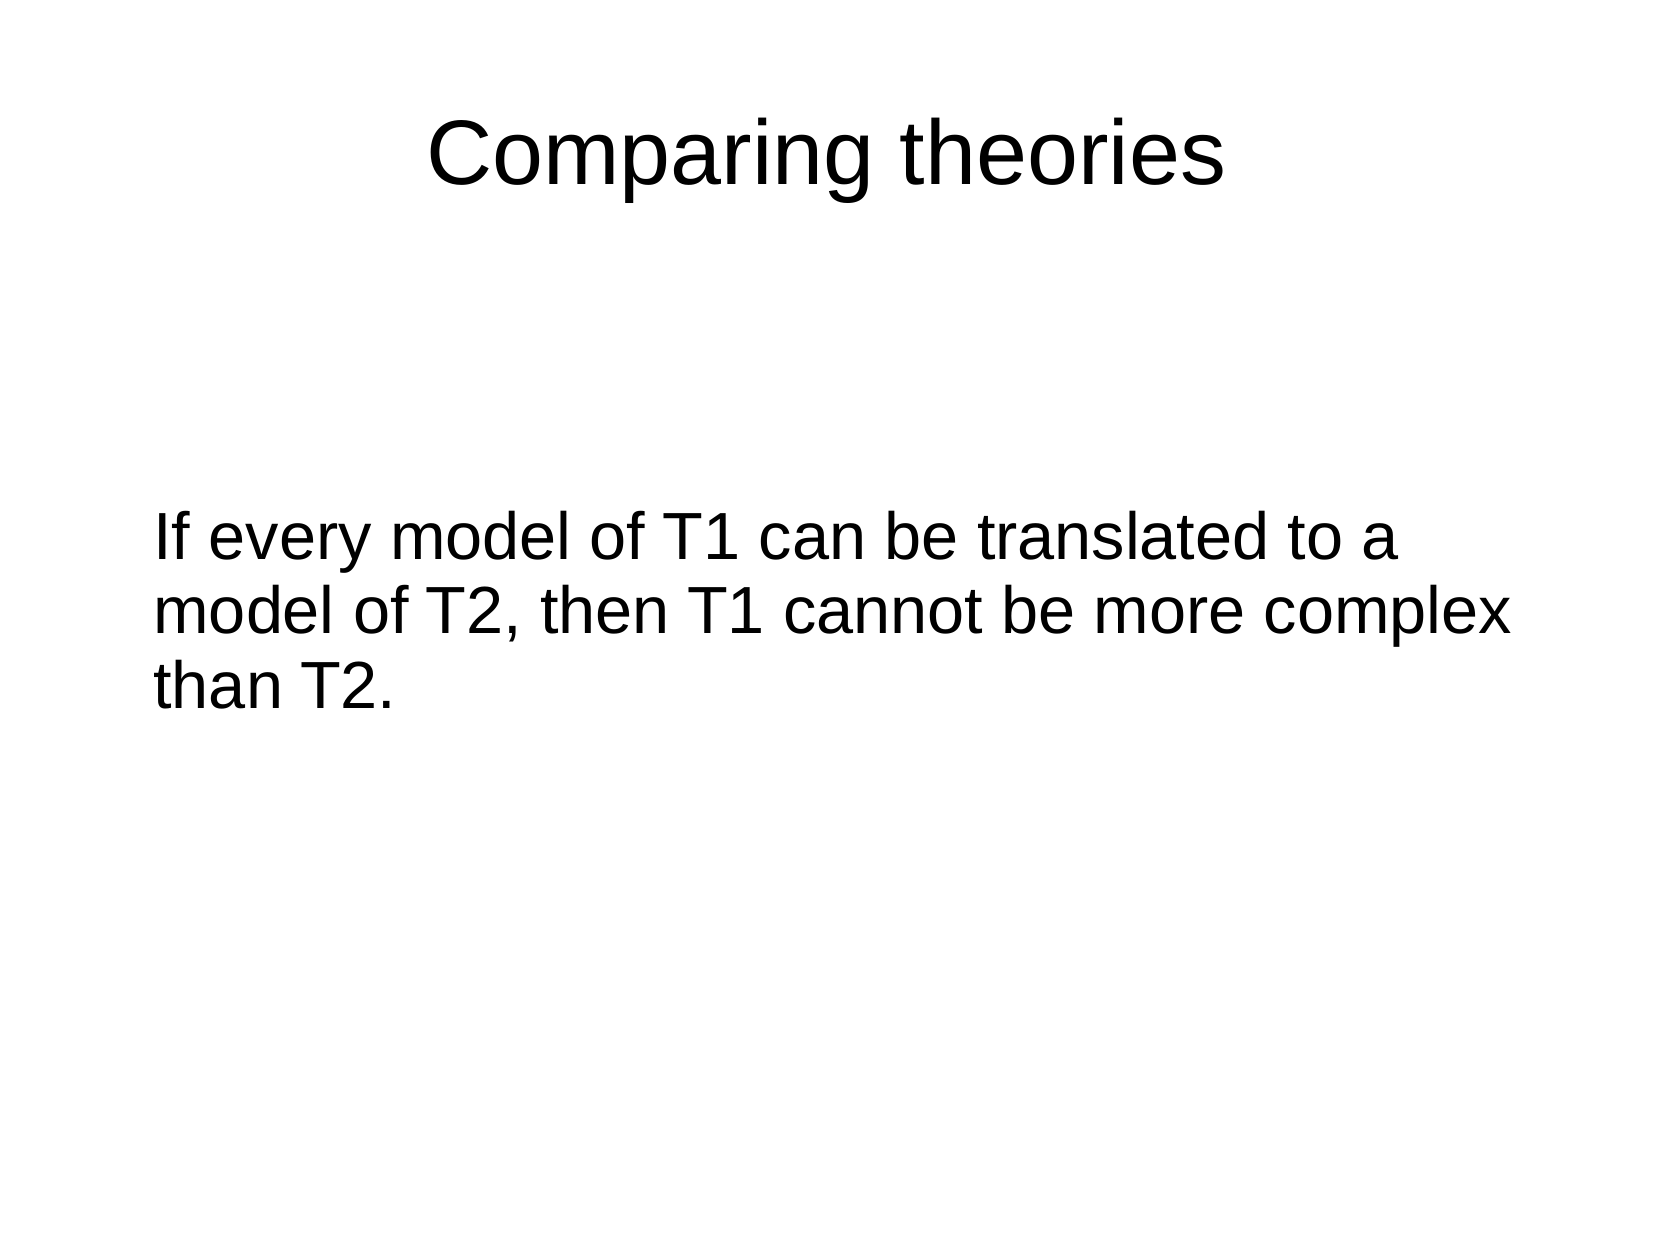

# Comparing theories
If every model of T1 can be translated to a model of T2, then T1 cannot be more complex than T2.